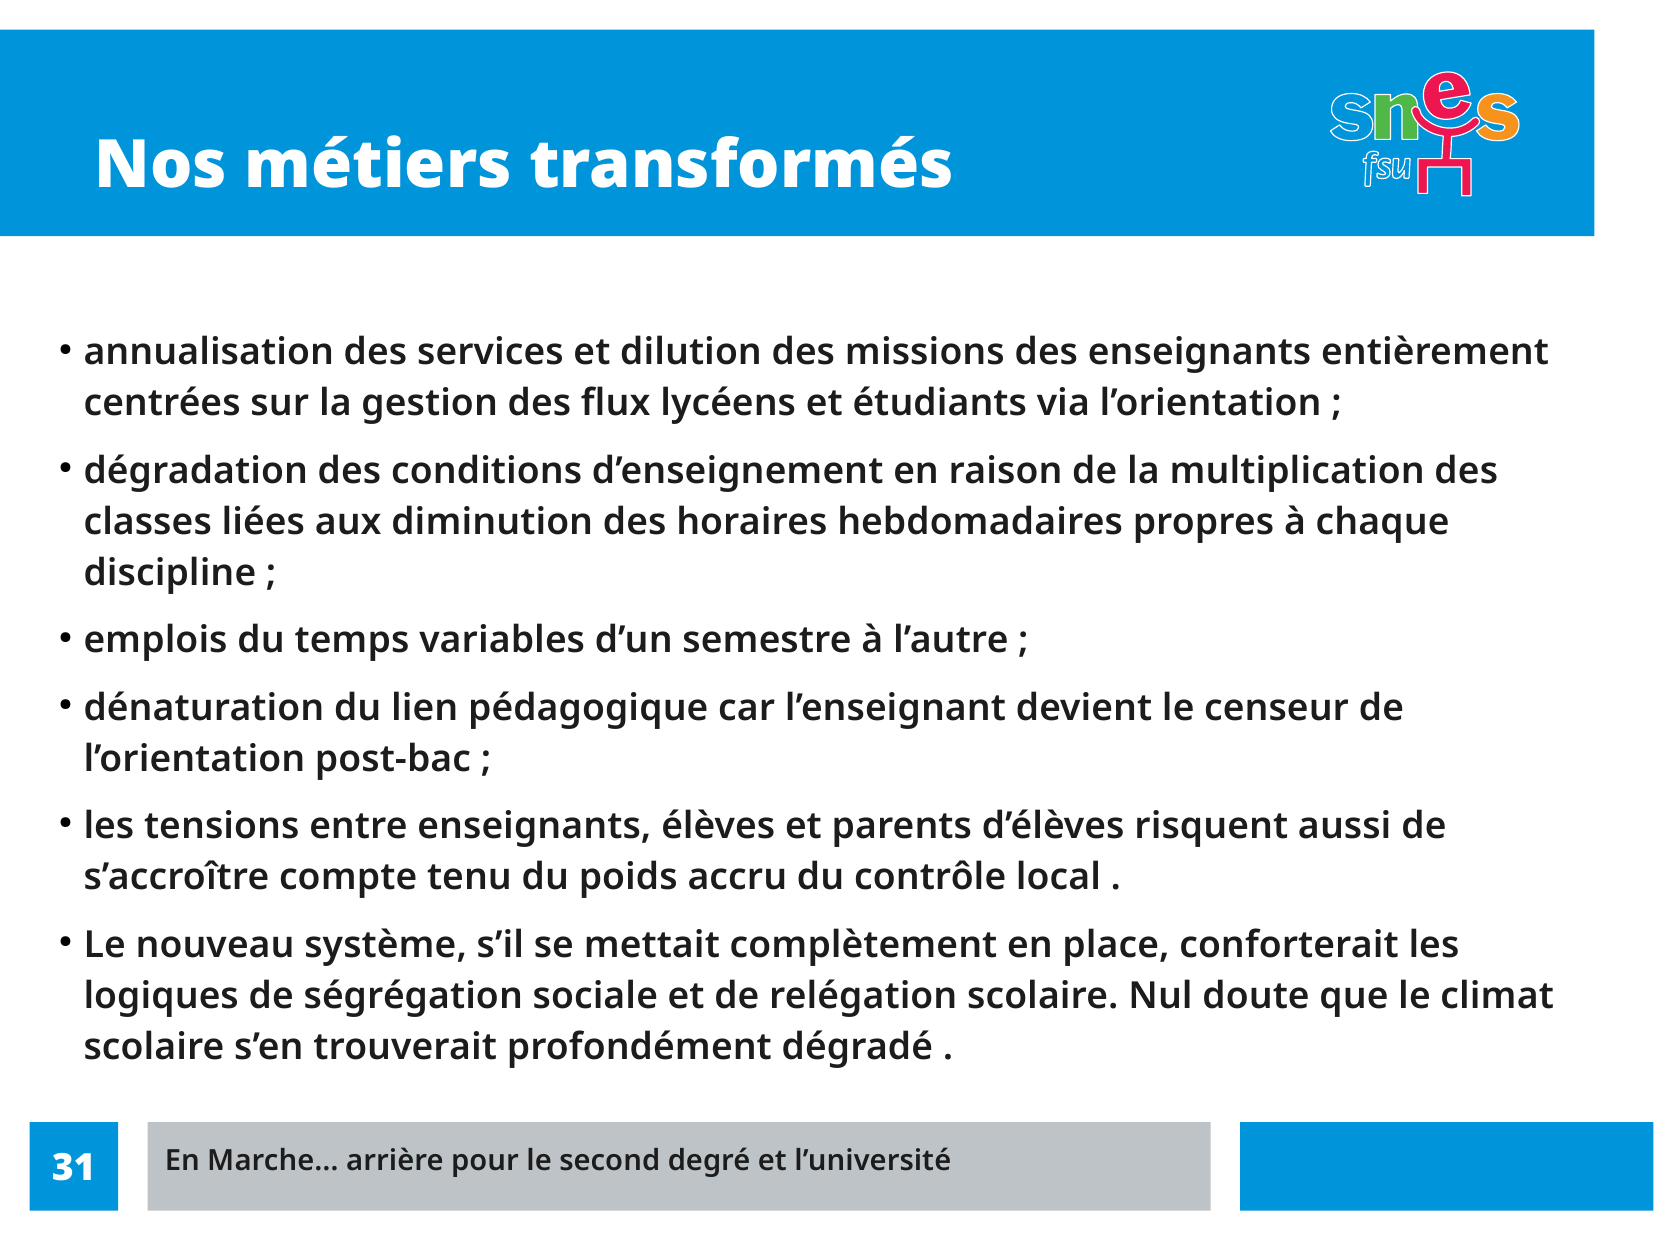

# Nos métiers transformés
annualisation des services et dilution des missions des enseignants entièrement centrées sur la gestion des flux lycéens et étudiants via l’orientation ;
dégradation des conditions d’enseignement en raison de la multiplication des classes liées aux diminution des horaires hebdomadaires propres à chaque discipline ;
emplois du temps variables d’un semestre à l’autre ;
dénaturation du lien pédagogique car l’enseignant devient le censeur de l’orientation post-bac ;
les tensions entre enseignants, élèves et parents d’élèves risquent aussi de s’accroître compte tenu du poids accru du contrôle local .
Le nouveau système, s’il se mettait complètement en place, conforterait les logiques de ségrégation sociale et de relégation scolaire. Nul doute que le climat scolaire s’en trouverait profondément dégradé .
31
En Marche… arrière pour le second degré et l’université